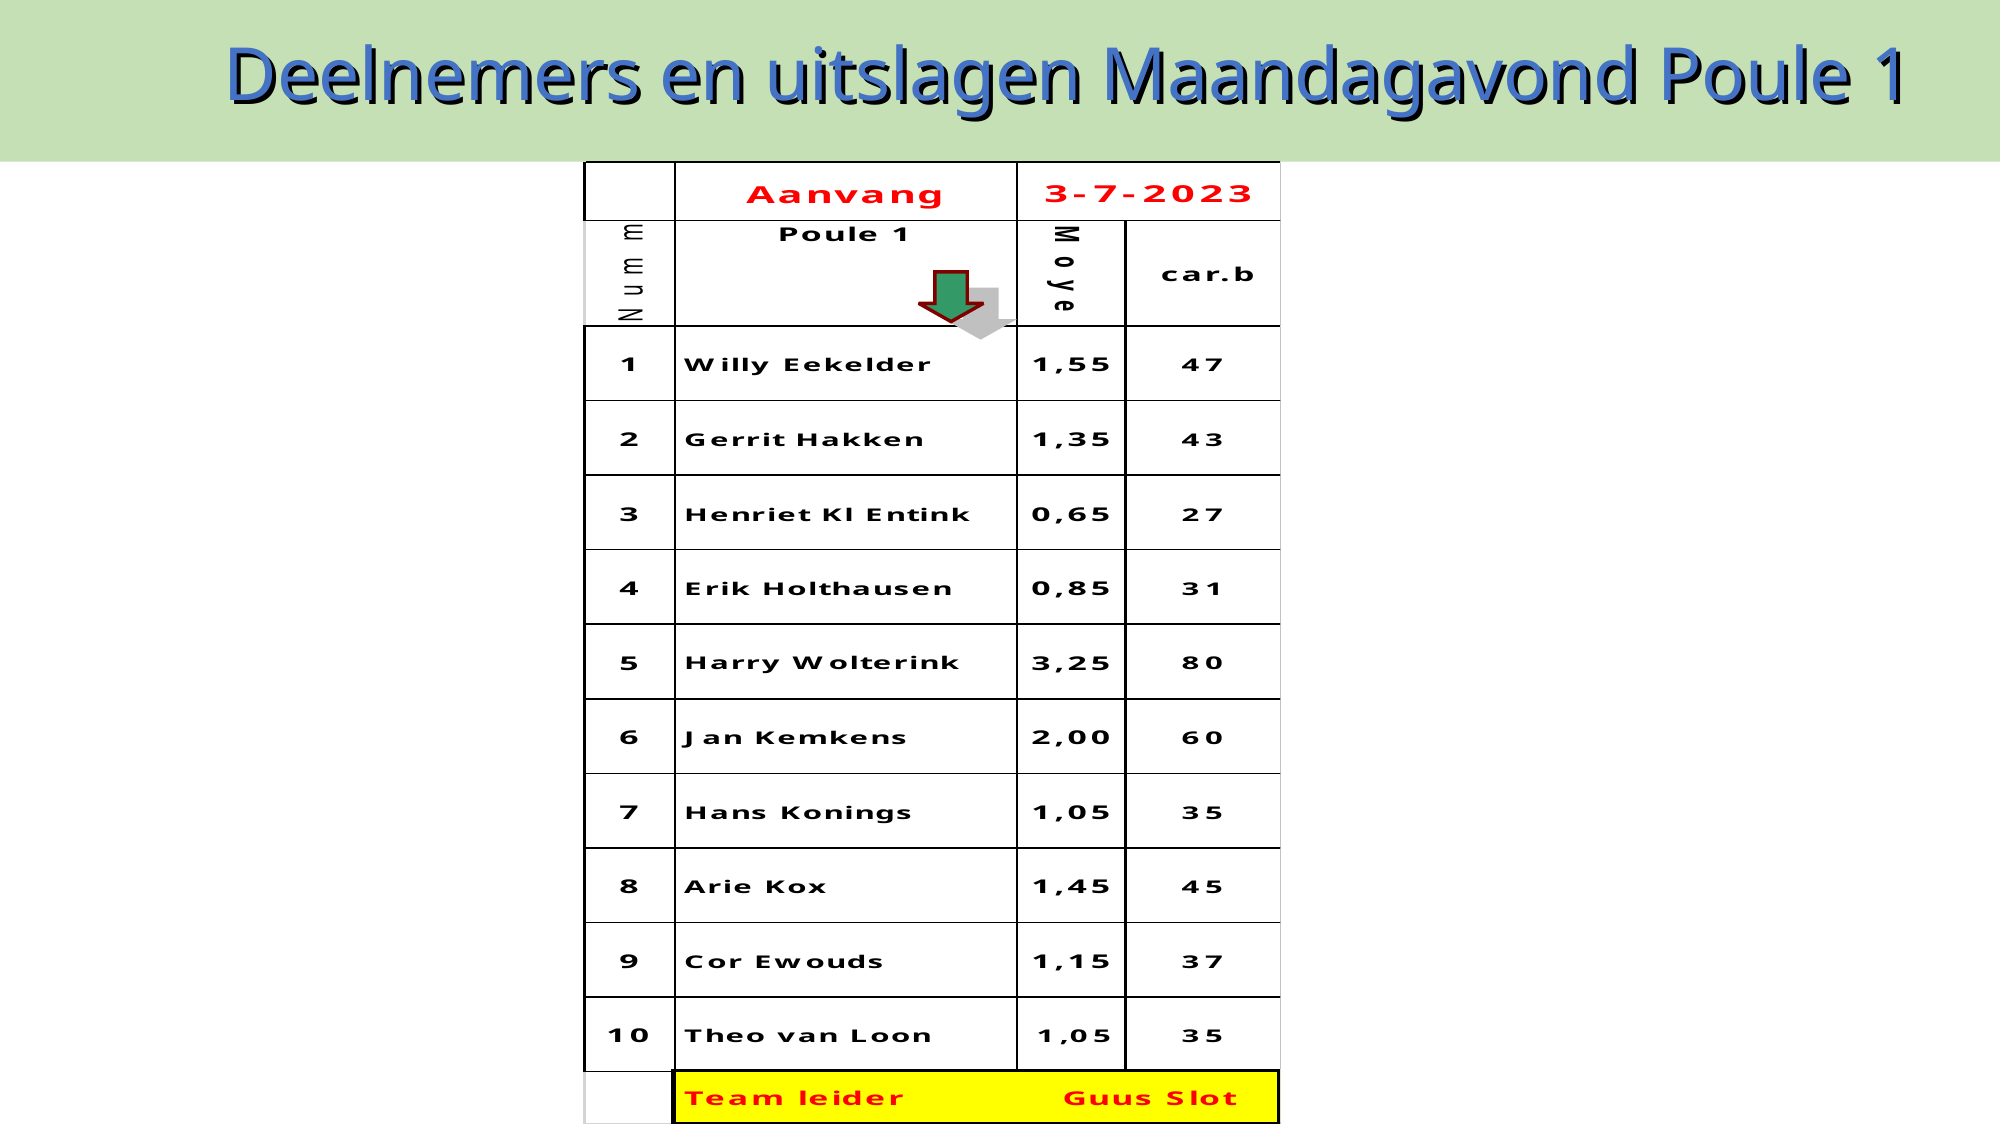

# Deelnemers en uitslagen Maandagavond Poule 1